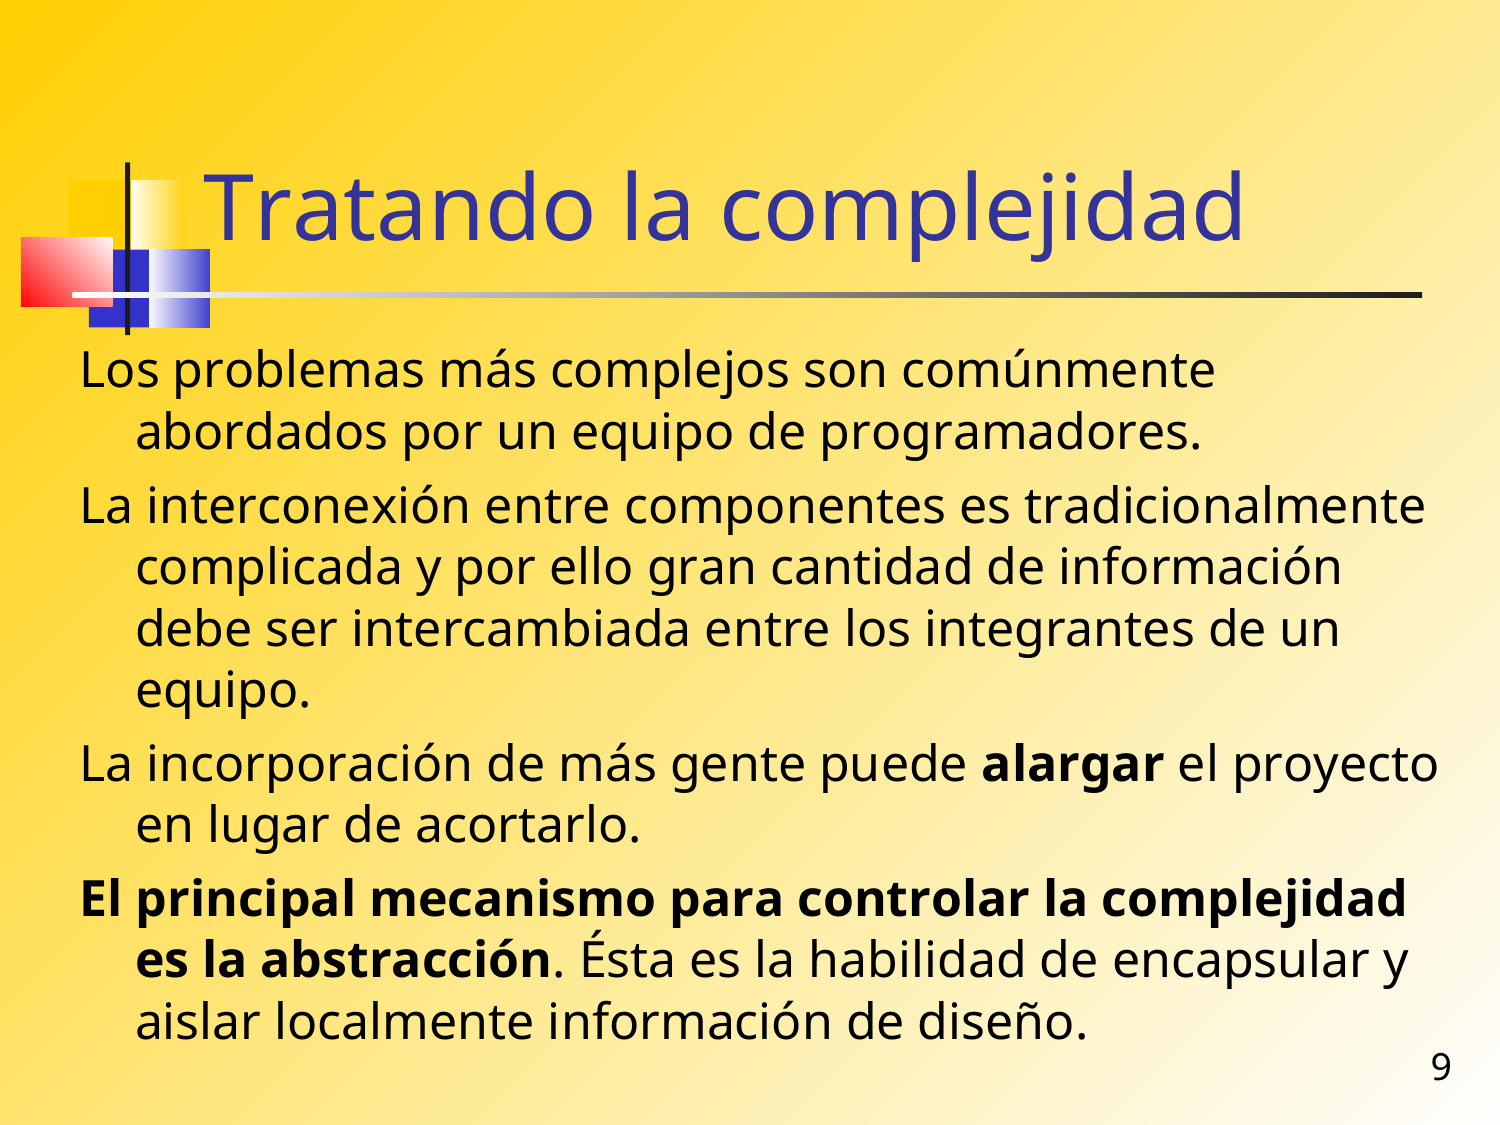

# Tratando la complejidad
Los problemas más complejos son comúnmente abordados por un equipo de programadores.
La interconexión entre componentes es tradicionalmente complicada y por ello gran cantidad de información debe ser intercambiada entre los integrantes de un equipo.
La incorporación de más gente puede alargar el proyecto en lugar de acortarlo.
El principal mecanismo para controlar la complejidad es la abstracción. Ésta es la habilidad de encapsular y aislar localmente información de diseño.
9